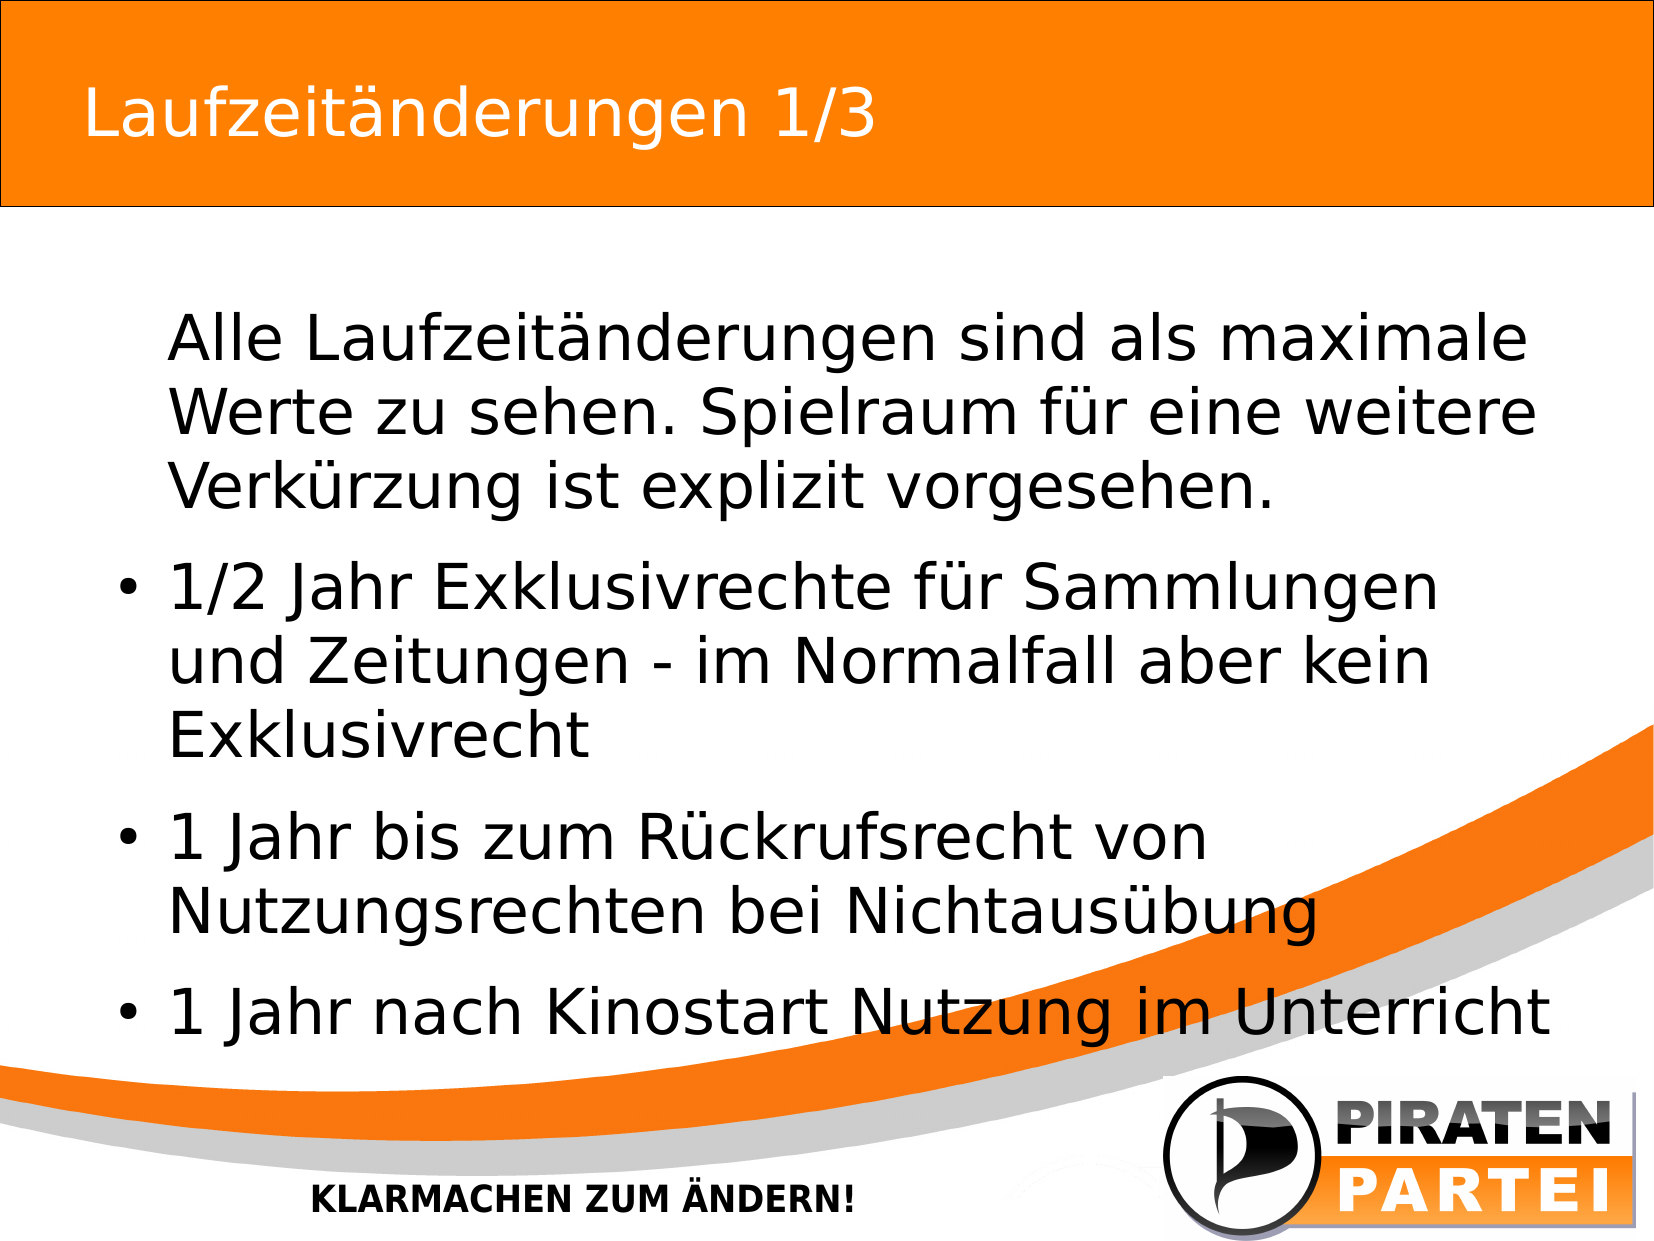

# Laufzeitänderungen 1/3
Alle Laufzeitänderungen sind als maximale Werte zu sehen. Spielraum für eine weitere Verkürzung ist explizit vorgesehen.
1/2 Jahr Exklusivrechte für Sammlungen und Zeitungen - im Normalfall aber kein Exklusivrecht
1 Jahr bis zum Rückrufsrecht von Nutzungsrechten bei Nichtausübung
1 Jahr nach Kinostart Nutzung im Unterricht